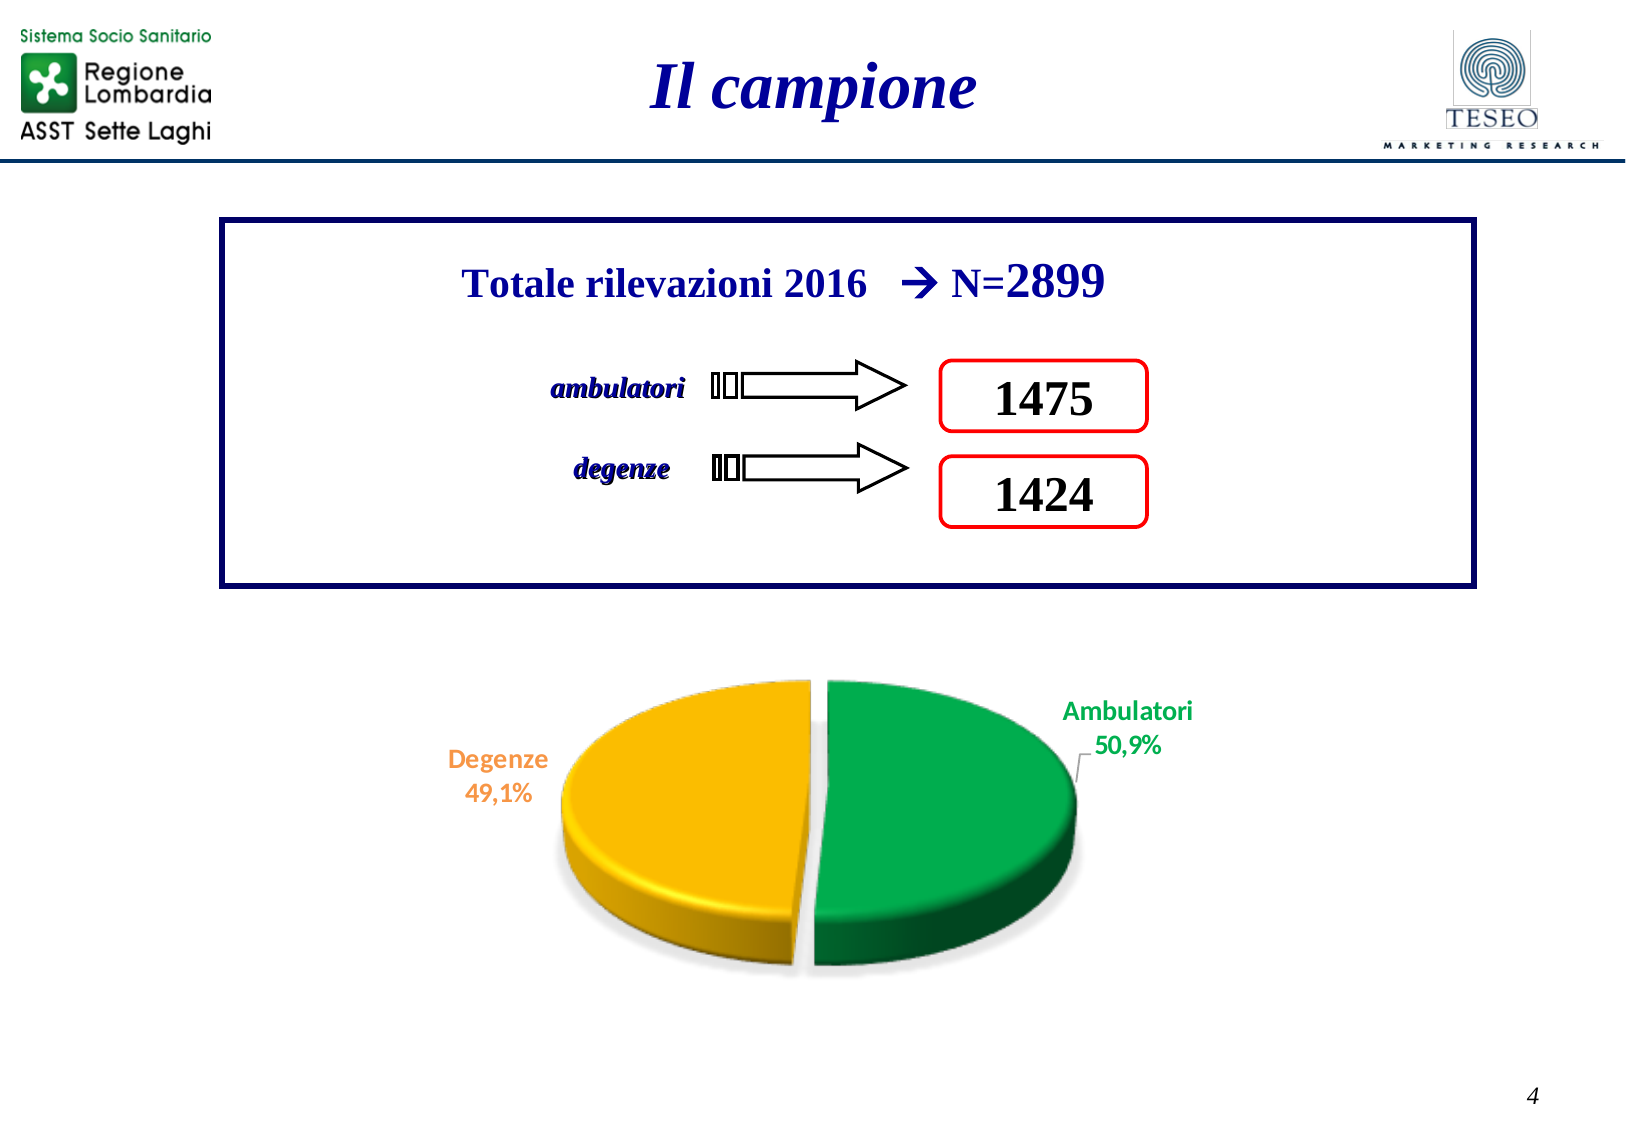

Il campione
Totale rilevazioni 2016  N=2899
ambulatori
1475
degenze
1424